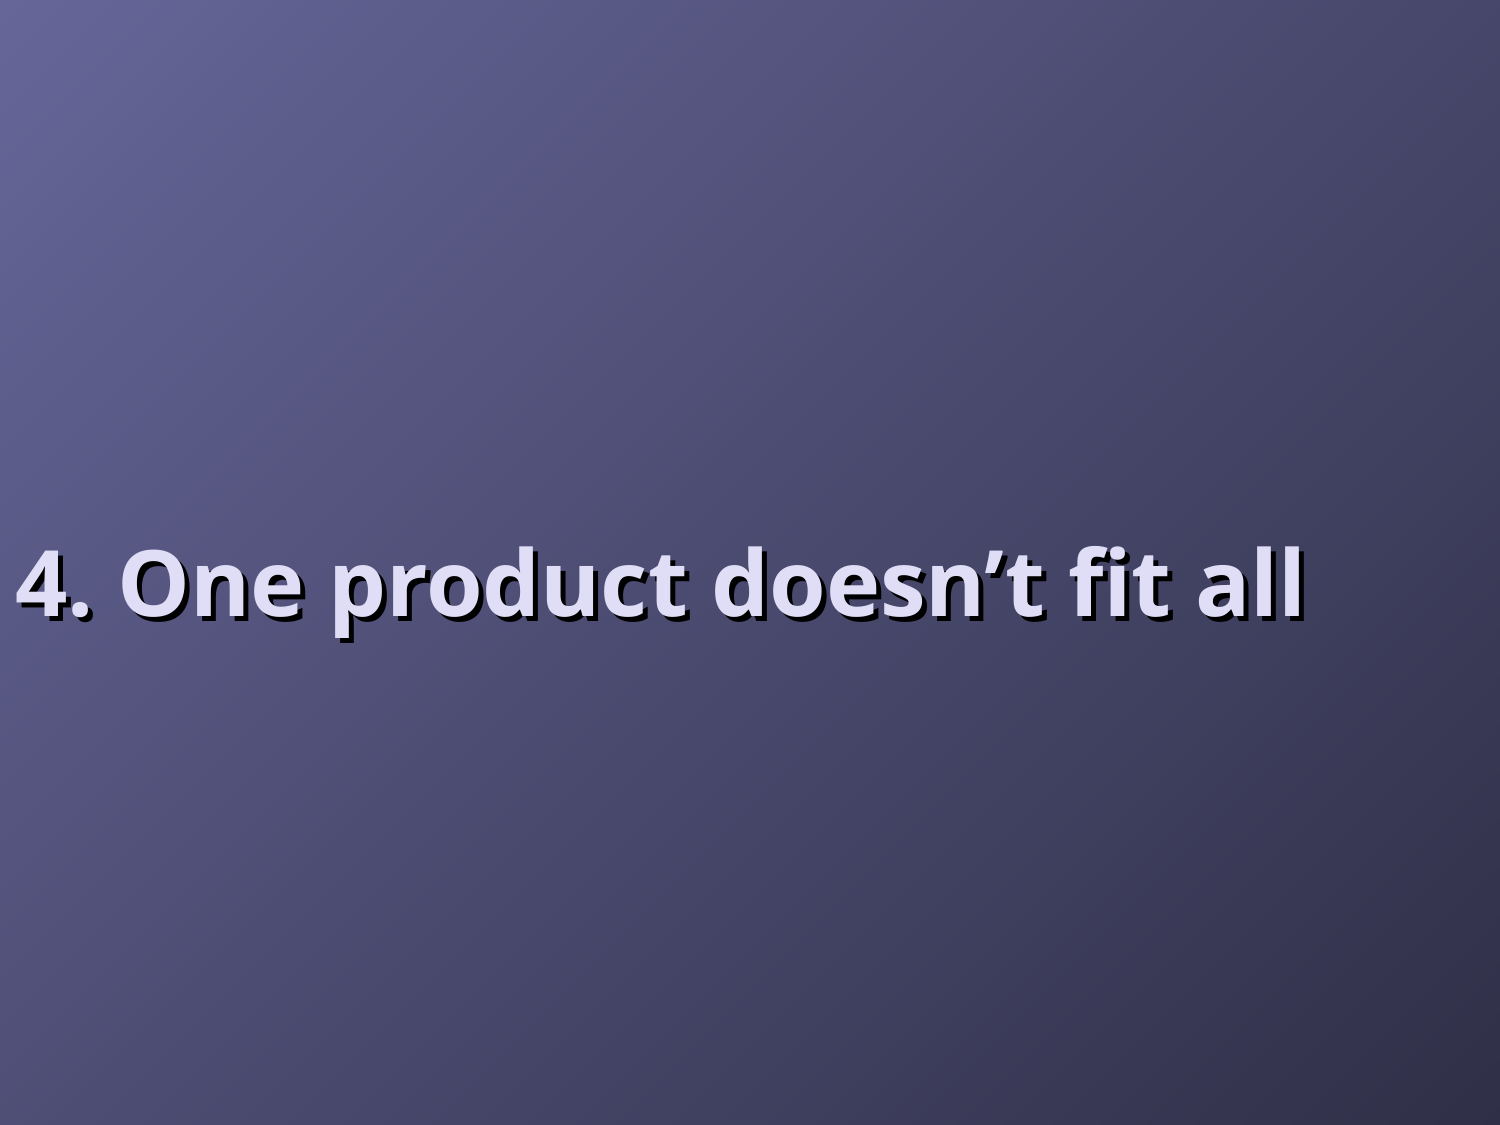

# 4. One product doesn’t fit all